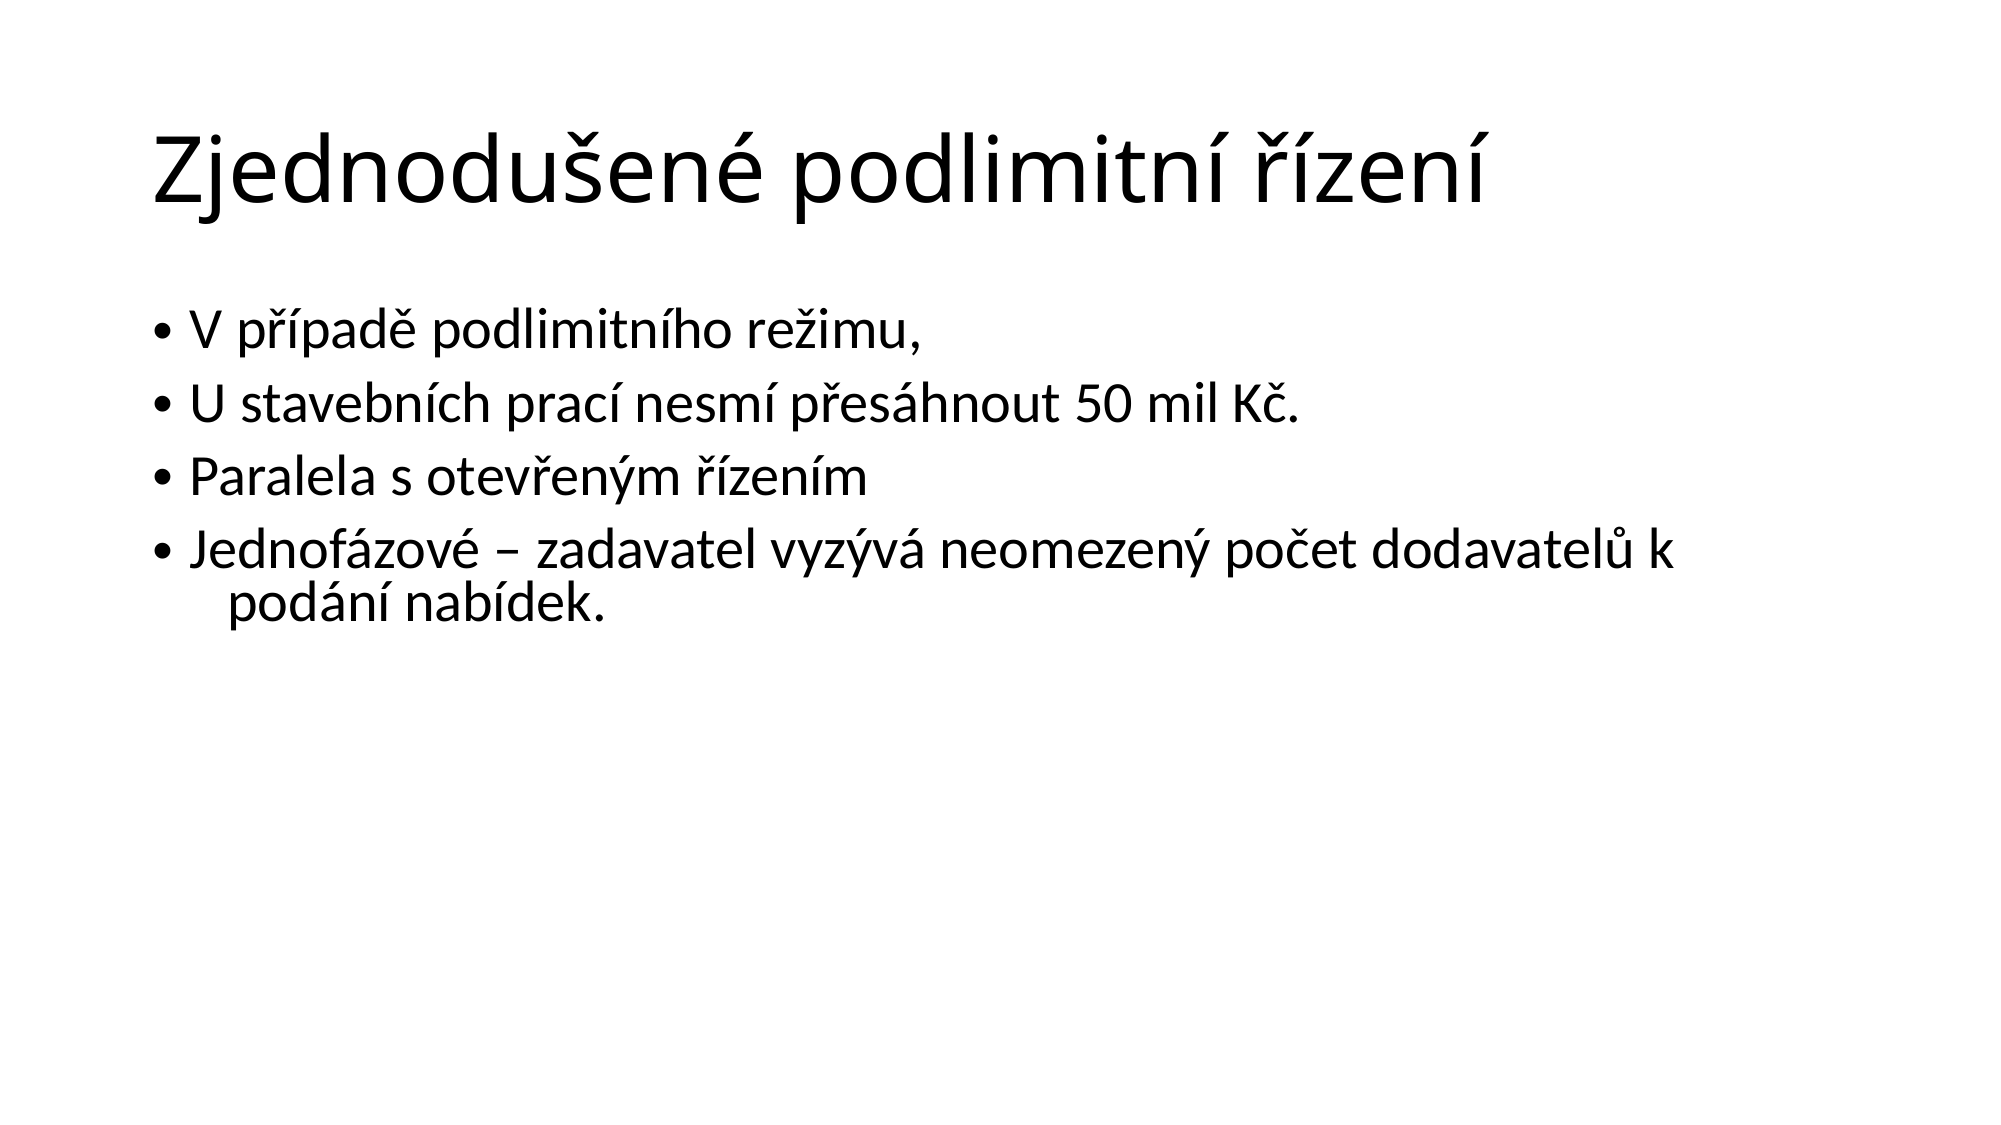

# Zjednodušené podlimitní řízení
V případě podlimitního režimu,
U stavebních prací nesmí přesáhnout 50 mil Kč.
Paralela s otevřeným řízením
Jednofázové – zadavatel vyzývá neomezený počet dodavatelů k podání nabídek.